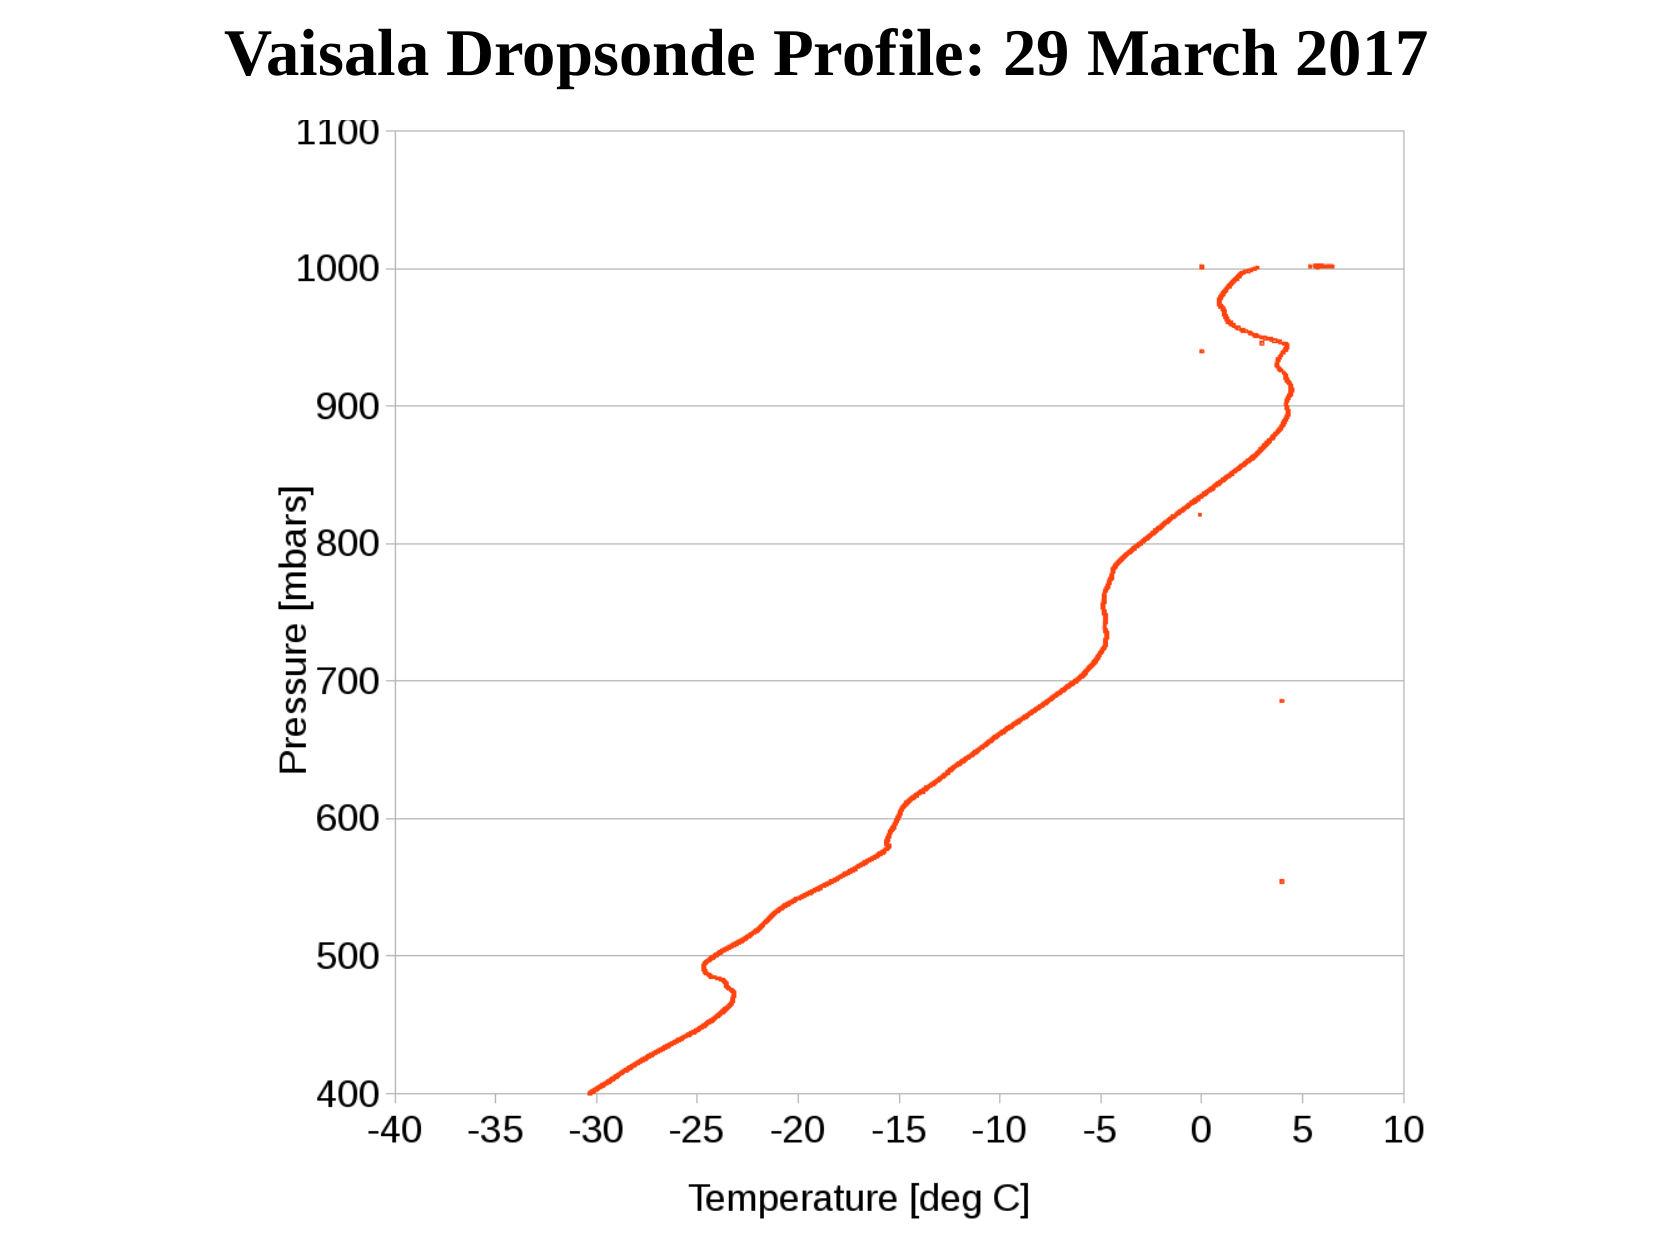

# Vaisala Dropsonde Profile: 29 March 2017